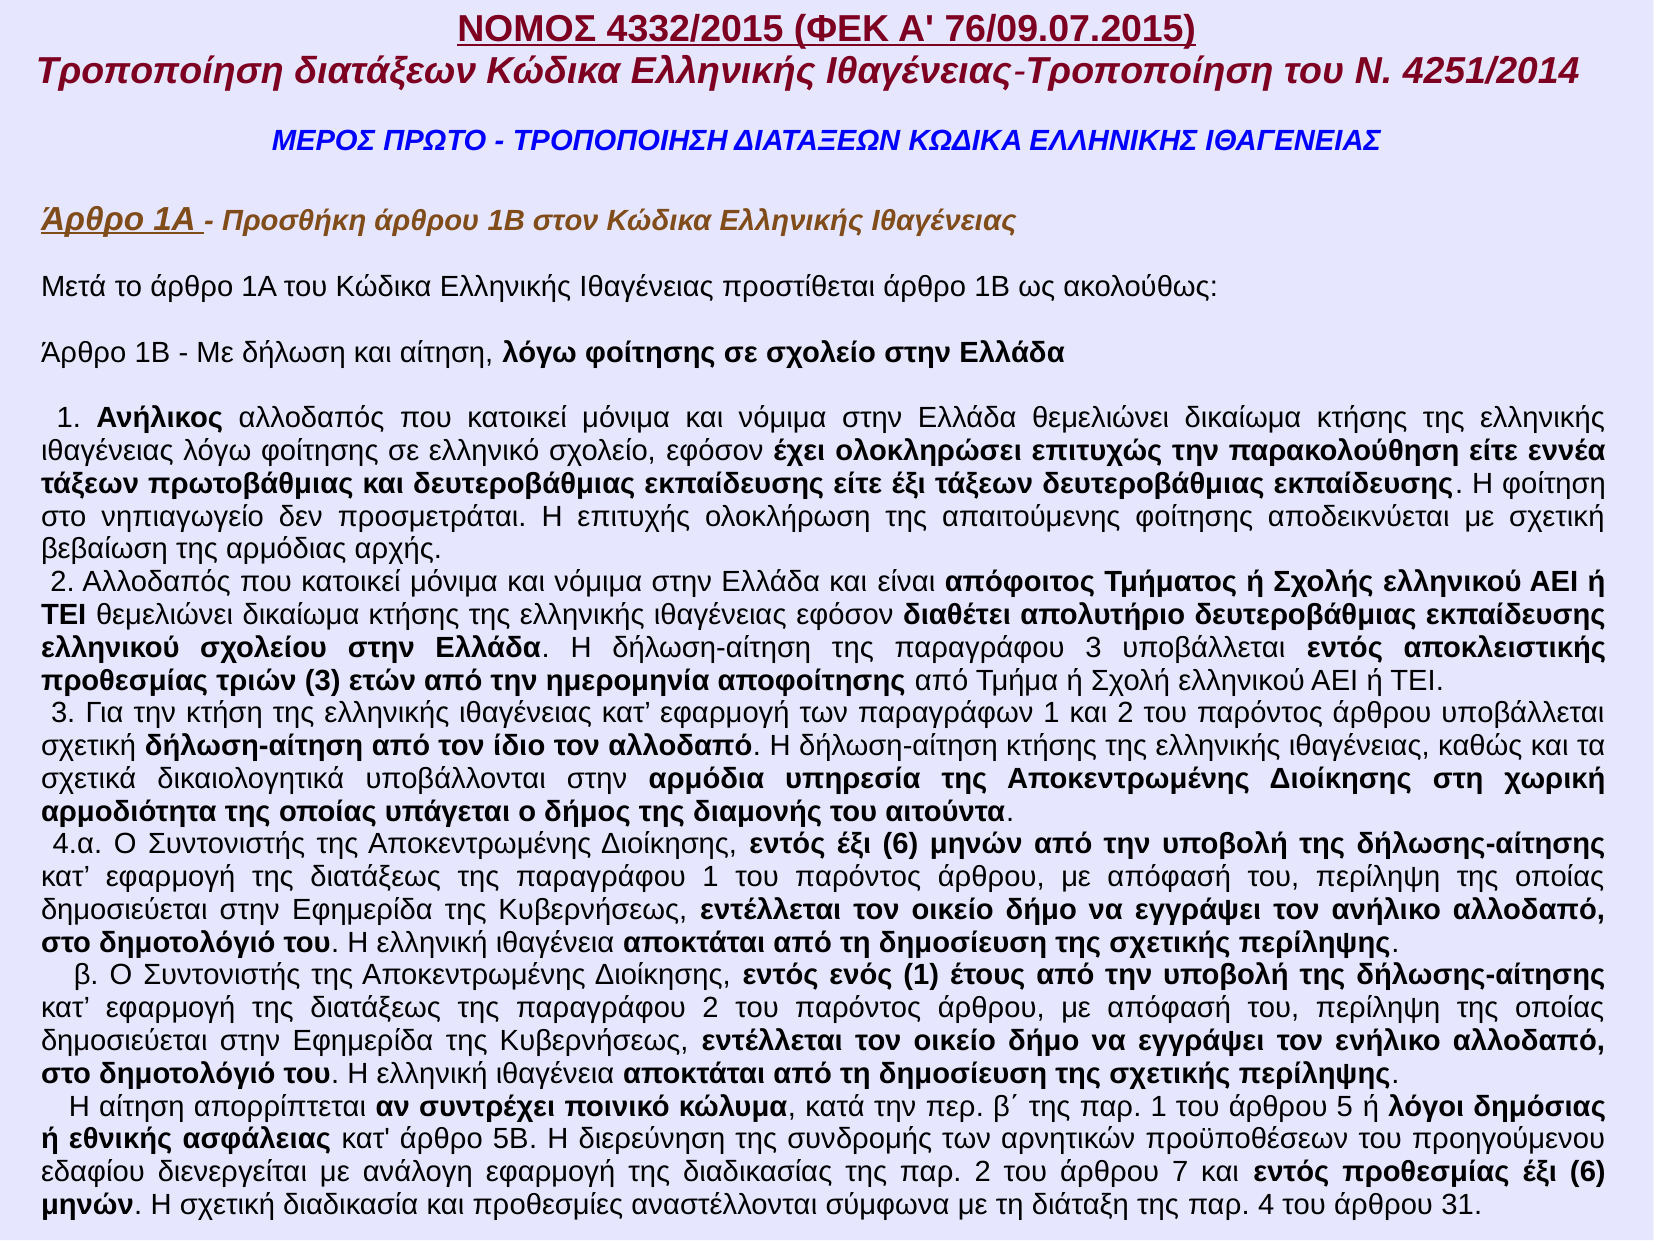

NOMOΣ 4332/2015 (ΦΕΚ Α' 76/09.07.2015)
 Τροποποίηση διατάξεων Κώδικα Ελληνικής Ιθαγένειας-Τροποποίηση του Ν. 4251/2014
ΜΕΡΟΣ ΠΡΩΤΟ - ΤΡΟΠΟΠΟΙΗΣΗ ΔΙΑΤΑΞΕΩΝ ΚΩΔΙΚΑ ΕΛΛΗΝΙΚΗΣ ΙΘΑΓΕΝΕΙΑΣ
Άρθρο 1Α - Προσθήκη άρθρου 1Β στον Κώδικα Ελληνικής Ιθαγένειας
Μετά το άρθρο 1Α του Κώδικα Ελληνικής Ιθαγένειας προστίθεται άρθρο 1Β ως ακολούθως:
Άρθρο 1Β - Με δήλωση και αίτηση, λόγω φοίτησης σε σχολείο στην Ελλάδα
 1. Ανήλικος αλλοδαπός που κατοικεί μόνιμα και νόμιμα στην Ελλάδα θεμελιώνει δικαίωμα κτήσης της ελληνικής ιθαγένειας λόγω φοίτησης σε ελληνικό σχολείο, εφόσον έχει ολοκληρώσει επιτυχώς την παρακολούθηση είτε εννέα τάξεων πρωτοβάθμιας και δευτεροβάθμιας εκπαίδευσης είτε έξι τάξεων δευτεροβάθμιας εκπαίδευσης. Η φοίτηση στο νηπιαγωγείο δεν προσμετράται. Η επιτυχής ολοκλήρωση της απαιτούμενης φοίτησης αποδεικνύεται με σχετική βεβαίωση της αρμόδιας αρχής.
 2. Αλλοδαπός που κατοικεί μόνιμα και νόμιμα στην Ελλάδα και είναι απόφοιτος Τμήματος ή Σχολής ελληνικού ΑΕΙ ή ΤΕΙ θεμελιώνει δικαίωμα κτήσης της ελληνικής ιθαγένειας εφόσον διαθέτει απολυτήριο δευτεροβάθμιας εκπαίδευσης ελληνικού σχολείου στην Ελλάδα. Η δήλωση-αίτηση της παραγράφου 3 υποβάλλεται εντός αποκλειστικής προθεσμίας τριών (3) ετών από την ημερομηνία αποφοίτησης από Τμήμα ή Σχολή ελληνικού ΑΕΙ ή ΤΕΙ.
 3. Για την κτήση της ελληνικής ιθαγένειας κατ’ εφαρμογή των παραγράφων 1 και 2 του παρόντος άρθρου υποβάλλεται σχετική δήλωση-αίτηση από τον ίδιο τον αλλοδαπό. Η δήλωση-αίτηση κτήσης της ελληνικής ιθαγένειας, καθώς και τα σχετικά δικαιολογητικά υποβάλλονται στην αρμόδια υπηρεσία της Αποκεντρωμένης Διοίκησης στη χωρική αρμοδιότητα της οποίας υπάγεται ο δήμος της διαμονής του αιτούντα.
 4.α. Ο Συντονιστής της Αποκεντρωμένης Διοίκησης, εντός έξι (6) μηνών από την υποβολή της δήλωσης-αίτησης κατ’ εφαρμογή της διατάξεως της παραγράφου 1 του παρόντος άρθρου, με απόφασή του, περίληψη της οποίας δημοσιεύεται στην Εφημερίδα της Κυβερνήσεως, εντέλλεται τον οικείο δήμο να εγγράψει τον ανήλικο αλλοδαπό, στο δημοτολόγιό του. Η ελληνική ιθαγένεια αποκτάται από τη δημοσίευση της σχετικής περίληψης.
 β. Ο Συντονιστής της Αποκεντρωμένης Διοίκησης, εντός ενός (1) έτους από την υποβολή της δήλωσης-αίτησης κατ’ εφαρμογή της διατάξεως της παραγράφου 2 του παρόντος άρθρου, με απόφασή του, περίληψη της οποίας δημοσιεύεται στην Εφημερίδα της Κυβερνήσεως, εντέλλεται τον οικείο δήμο να εγγράψει τον ενήλικο αλλοδαπό, στο δημοτολόγιό του. Η ελληνική ιθαγένεια αποκτάται από τη δημοσίευση της σχετικής περίληψης.
 Η αίτηση απορρίπτεται αν συντρέχει ποινικό κώλυμα, κατά την περ. β΄ της παρ. 1 του άρθρου 5 ή λόγοι δημόσιας ή εθνικής ασφάλειας κατ' άρθρο 5Β. Η διερεύνηση της συνδρομής των αρνητικών προϋποθέσεων του προηγούμενου εδαφίου διενεργείται με ανάλογη εφαρμογή της διαδικασίας της παρ. 2 του άρθρου 7 και εντός προθεσμίας έξι (6) μηνών. Η σχετική διαδικασία και προθεσμίες αναστέλλονται σύμφωνα με τη διάταξη της παρ. 4 του άρθρου 31.